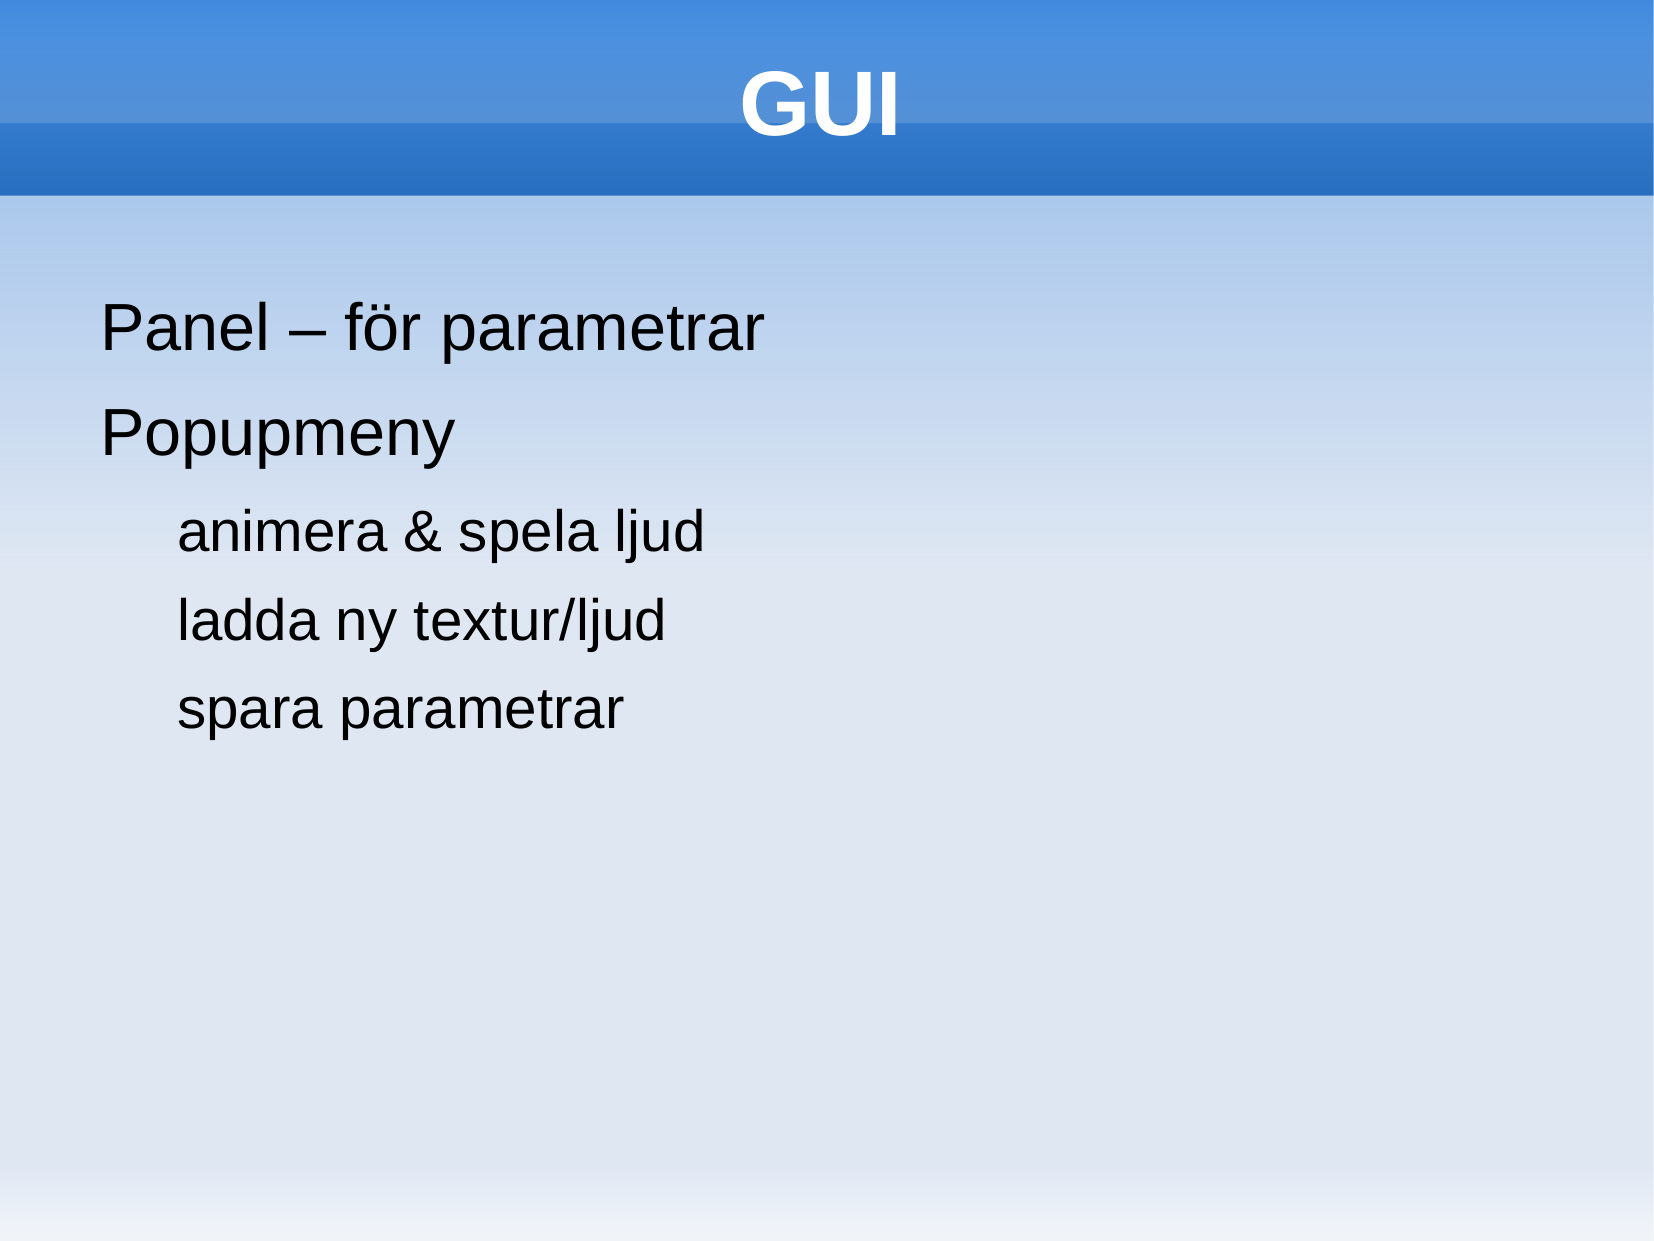

# GUI
Panel – för parametrar
Popupmeny
animera & spela ljud
ladda ny textur/ljud
spara parametrar